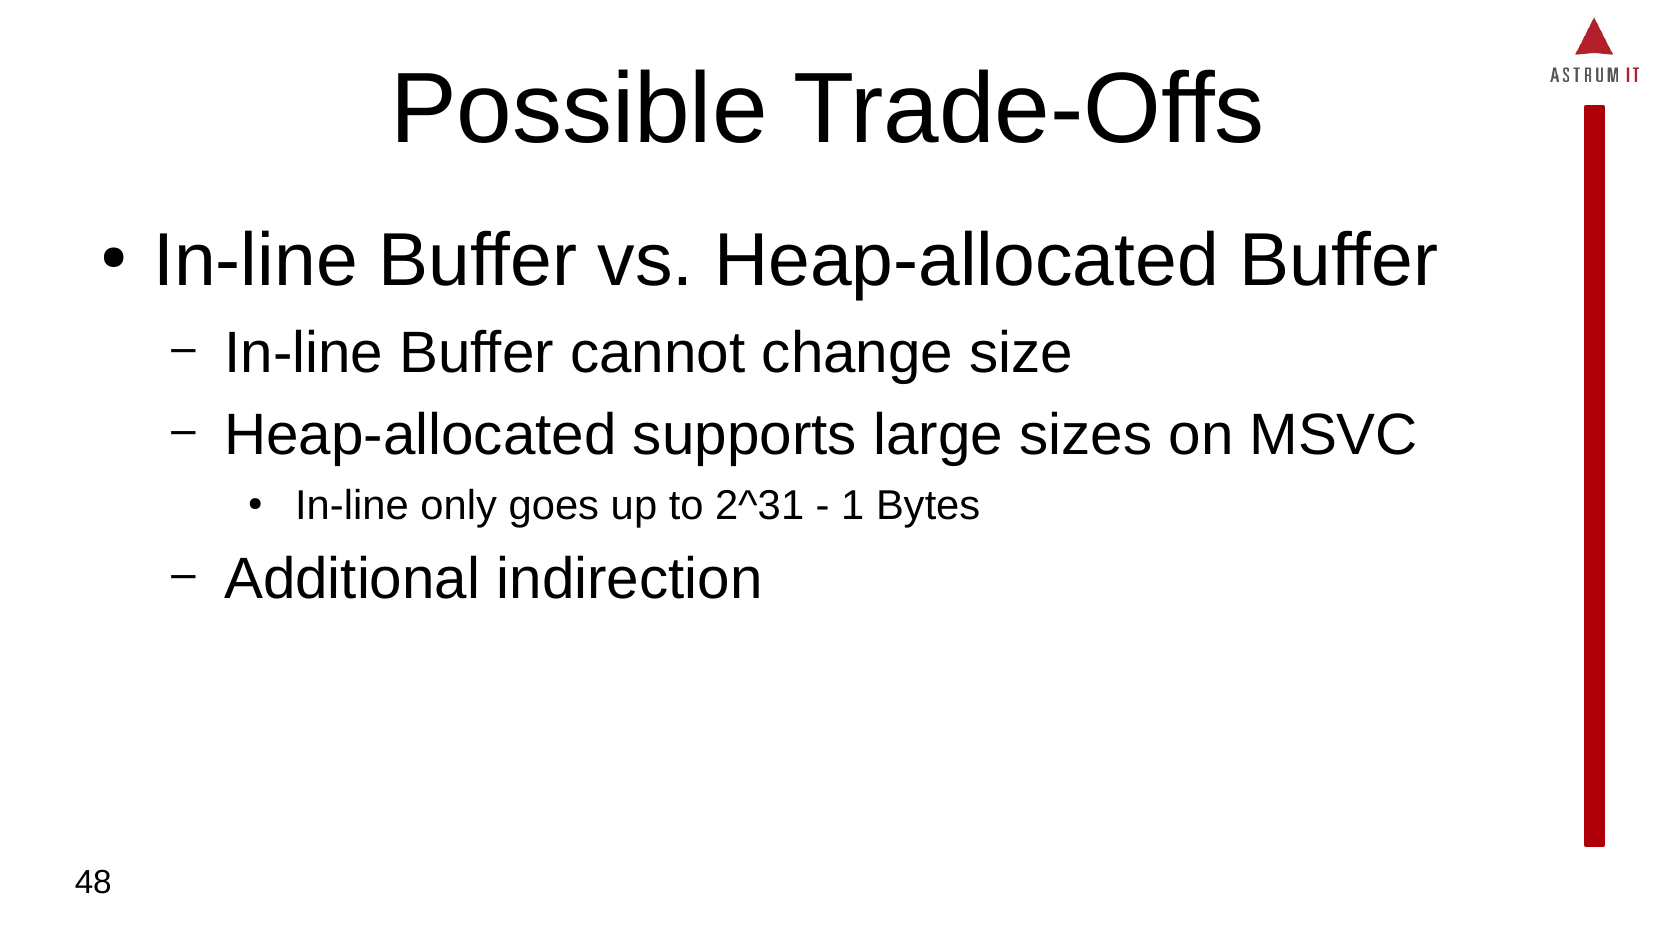

# Possible Trade-Offs
In-line Buffer vs. Heap-allocated Buffer
In-line Buffer cannot change size
Heap-allocated supports large sizes on MSVC
In-line only goes up to 2^31 - 1 Bytes
Additional indirection